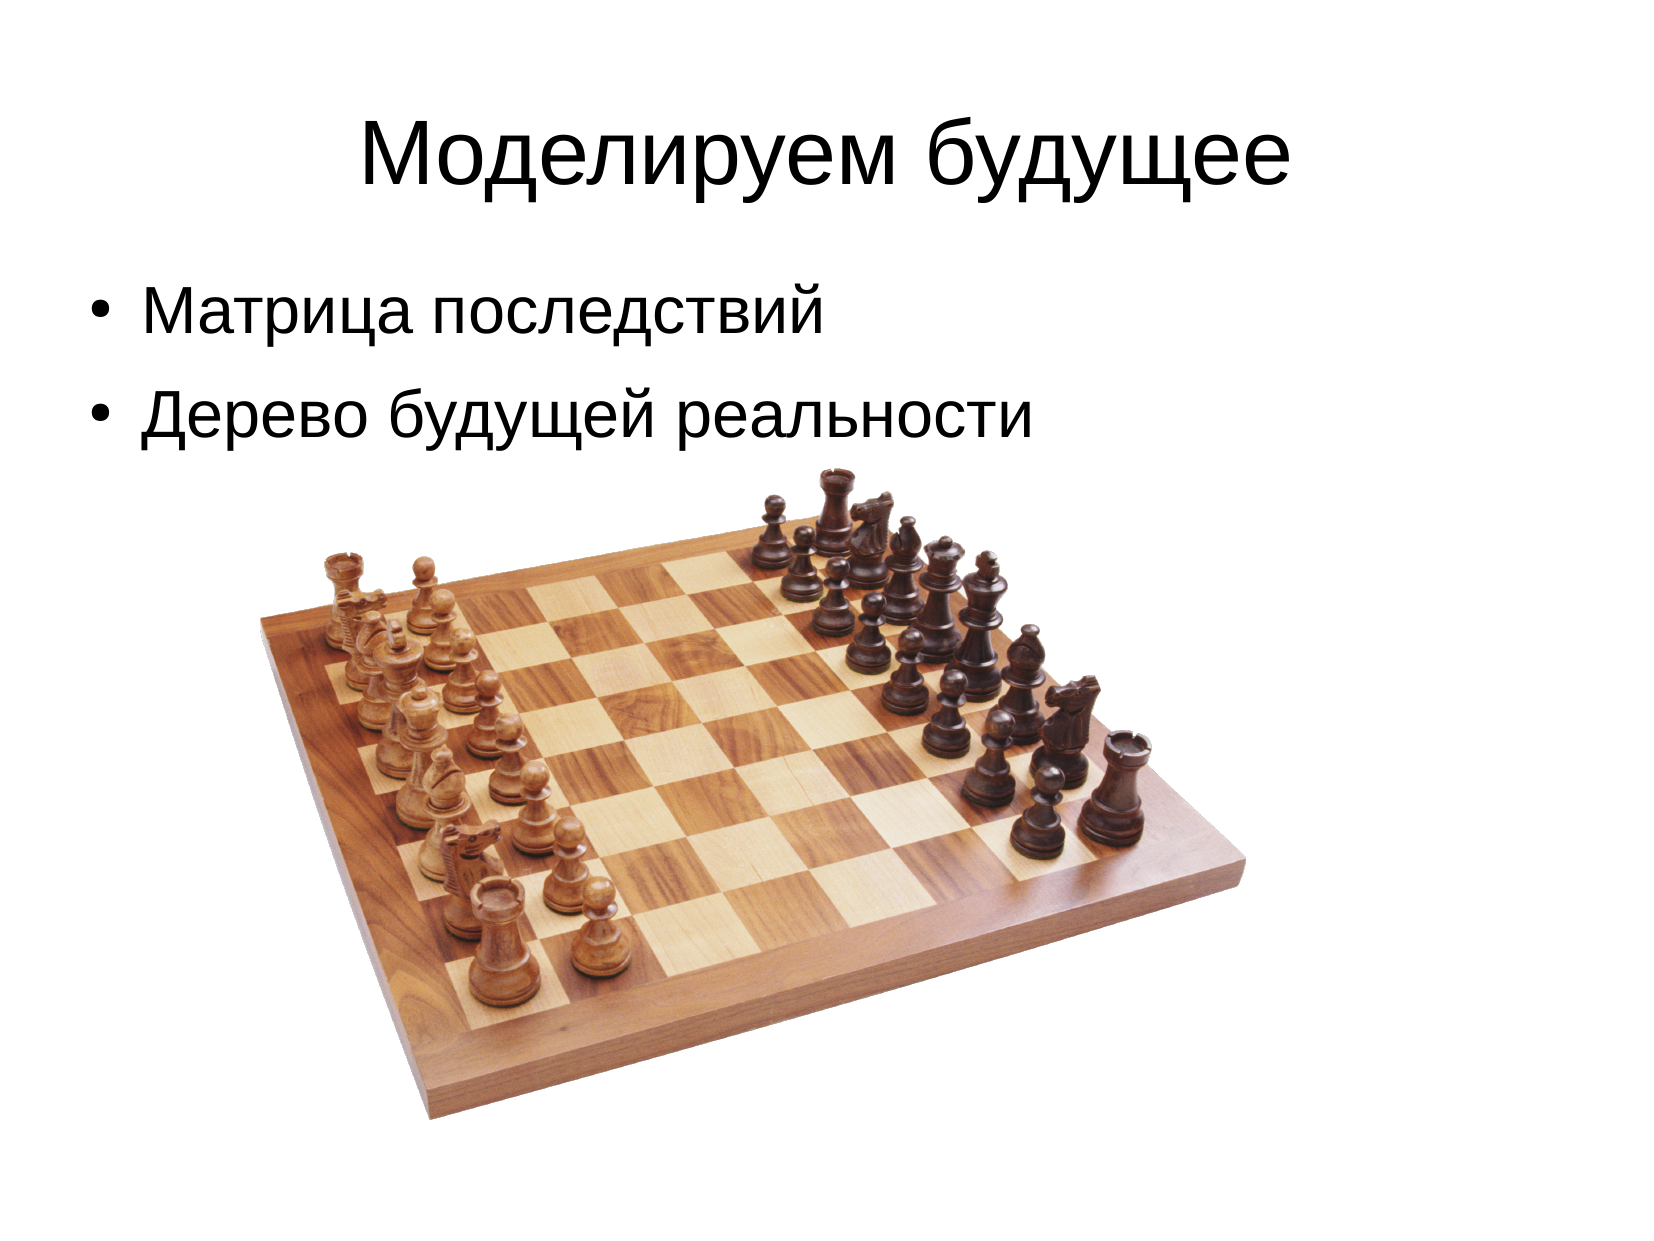

# Моделируем будущее
Матрица последствий
Дерево будущей реальности